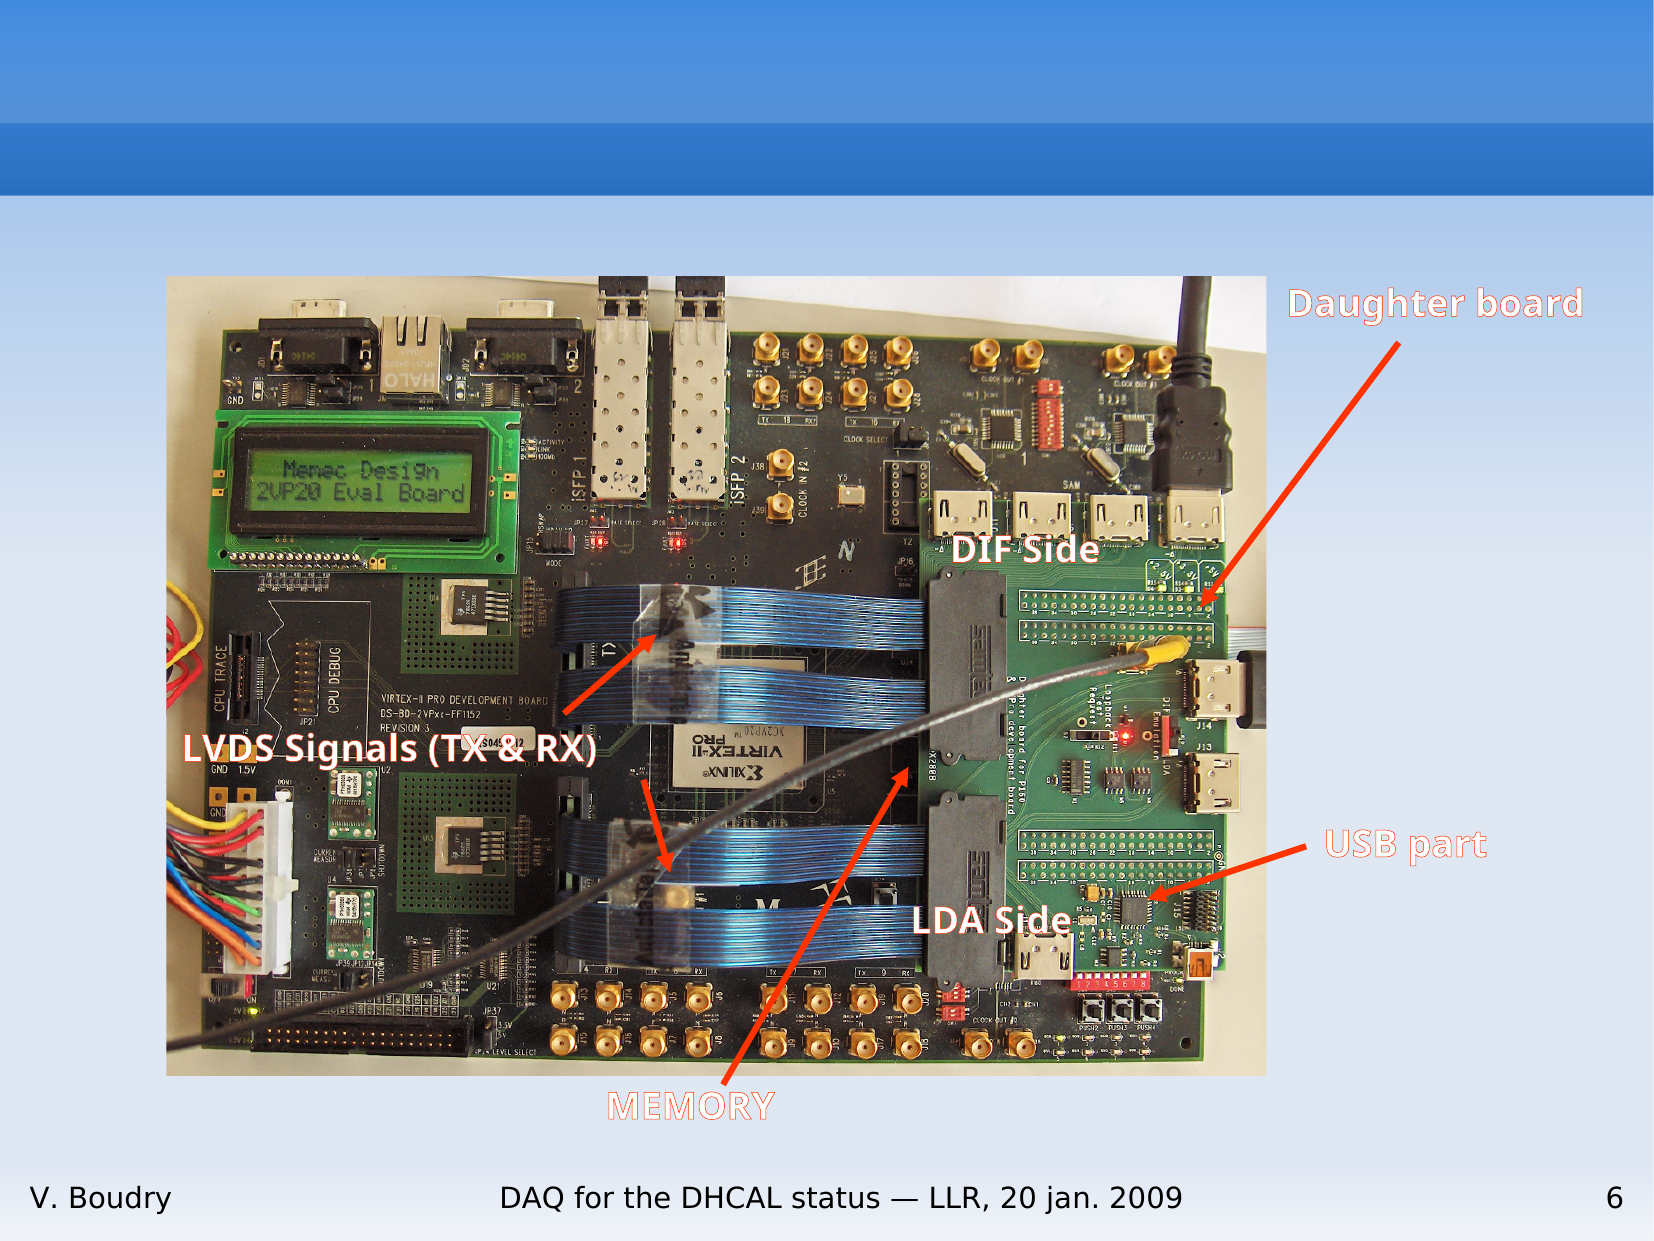

Daughter board
DIF Side
LVDS Signals (TX & RX)
USB part
LDA Side
MEMORY
DAQ for the DHCAL status — LLR, 20 jan. 2009
6